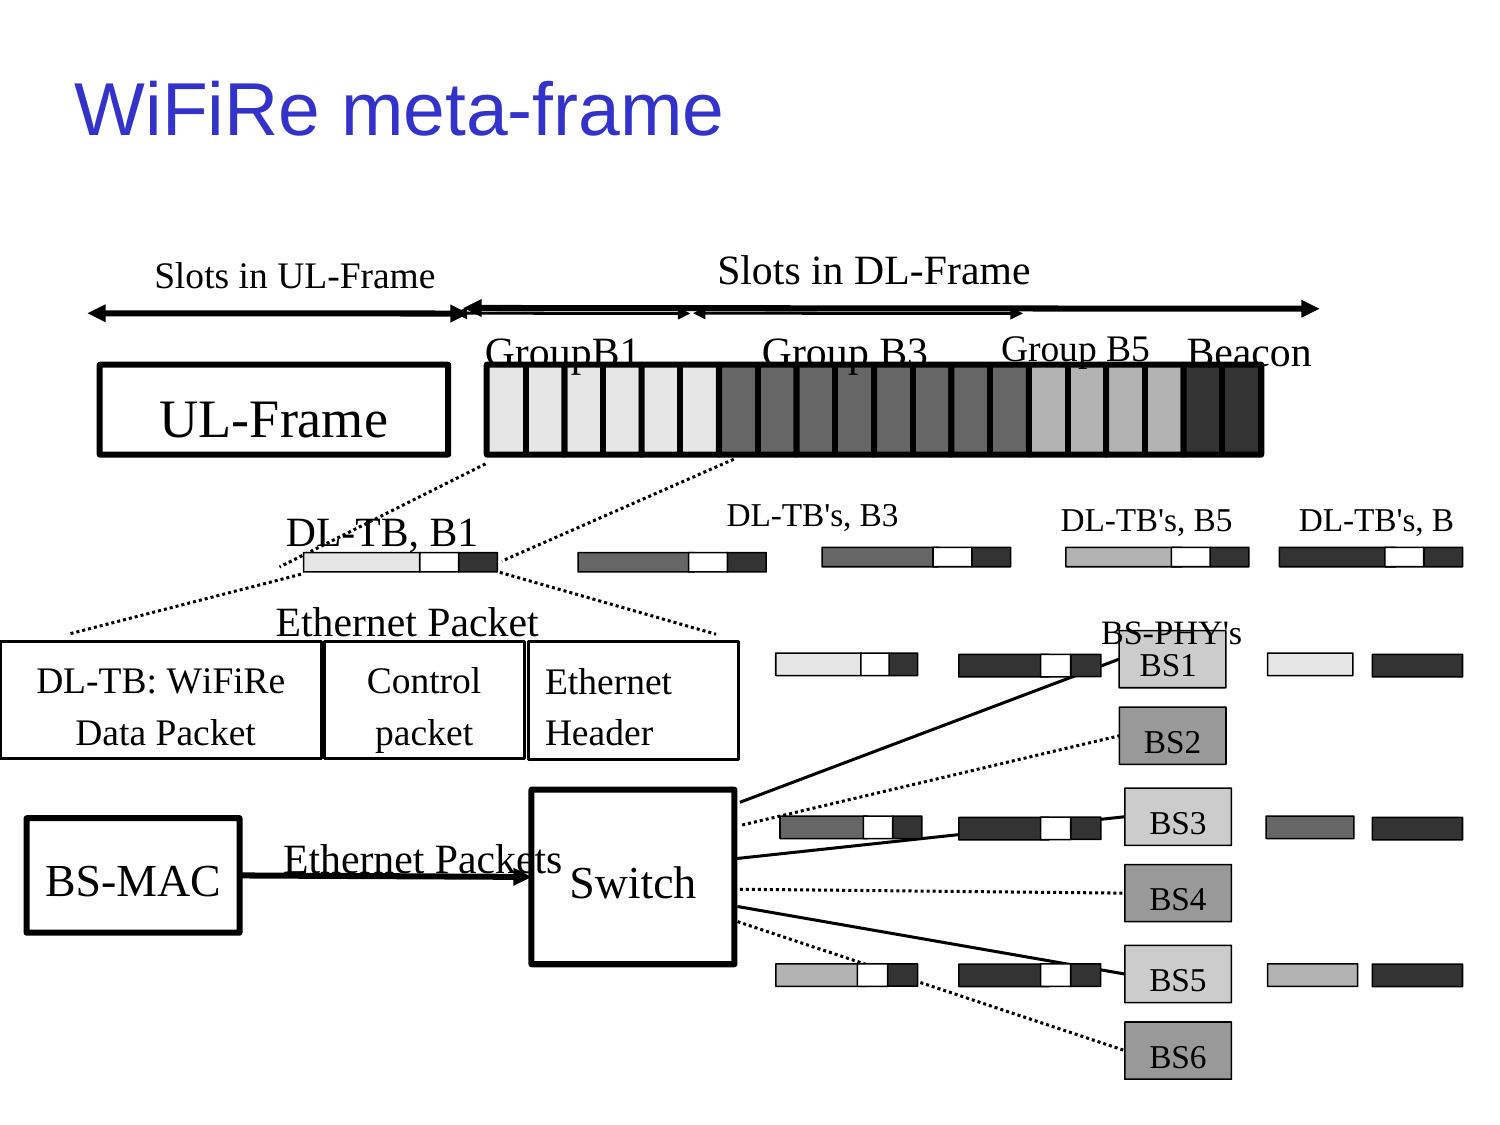

# WiFiRe meta-frame
Slots in DL-Frame
Slots in UL-Frame
Group B3
Group B5
Beacon
GroupB1
UL-Frame
DL-TB's, B3
DL-TB's, B5
DL-TB's, B
DL-TB, B1
Ethernet Packet
BS-PHY's
BS1
BS2
BS3
BS4
BS5
BS6
DL-TB: WiFiRe
 Data Packet
Control packet
Ethernet Header
Switch
Ethernet Packets
BS-MAC